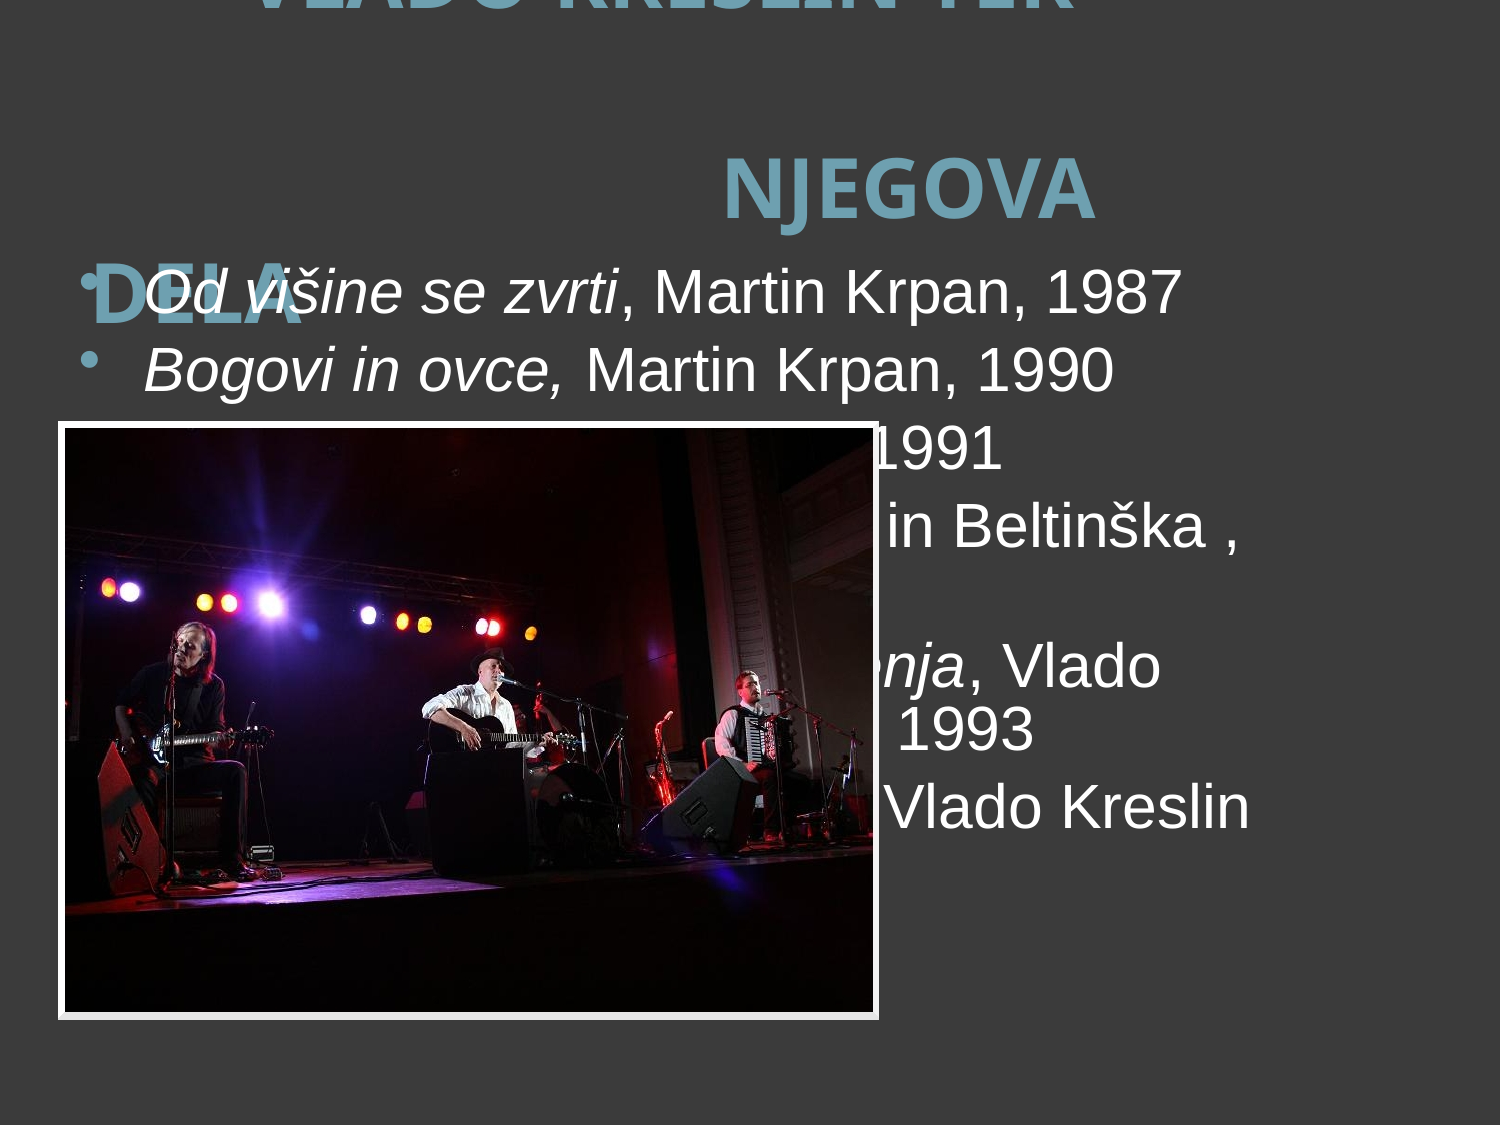

# VLADO KRESLIN TER NJEGOVA DELA
Od višine se zvrti, Martin Krpan, 1987
Bogovi in ovce, Martin Krpan, 1990
Namesto koga roža cveti, 1991
Spominčice, Vlado Kreslin in Beltinška , 1992
Najlepša leta našega življenja, Vlado Kreslin in Beltinška banda, 1993
Nekega jutra, ko se zdani, Vlado Kreslin in Mali bogovi, 1994